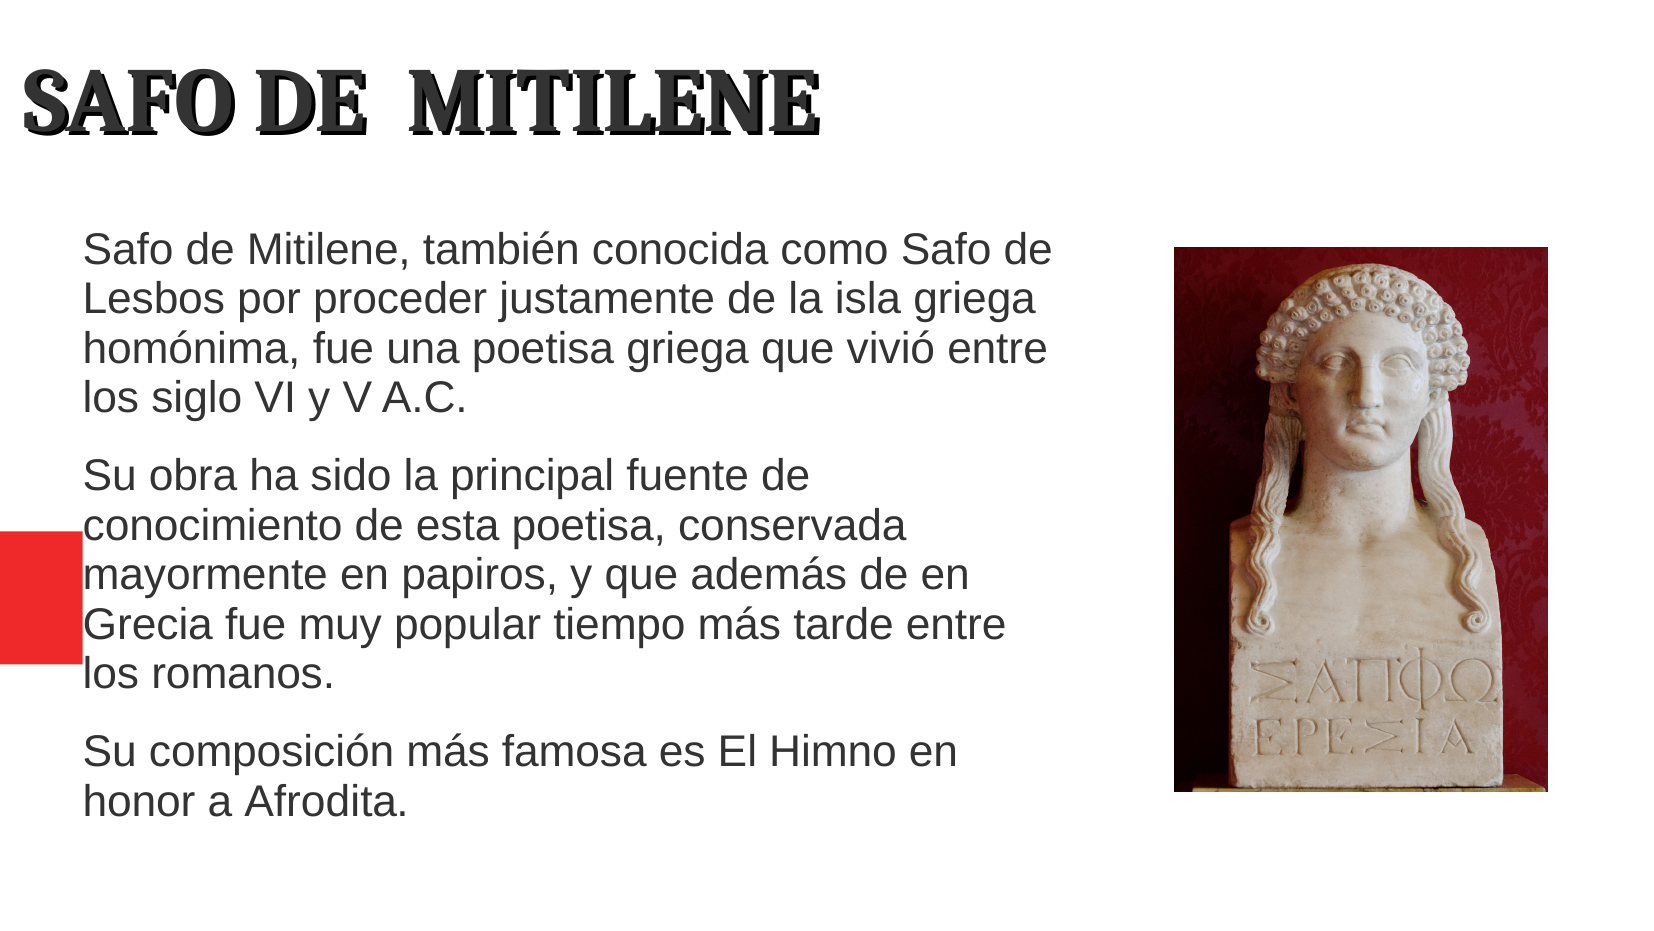

# SAFO DE MITILENE
Safo de Mitilene, también conocida como Safo de Lesbos por proceder justamente de la isla griega homónima, fue una poetisa griega que vivió entre los siglo VI y V A.C.
Su obra ha sido la principal fuente de conocimiento de esta poetisa, conservada mayormente en papiros, y que además de en Grecia fue muy popular tiempo más tarde entre los romanos.
Su composición más famosa es El Himno en honor a Afrodita.